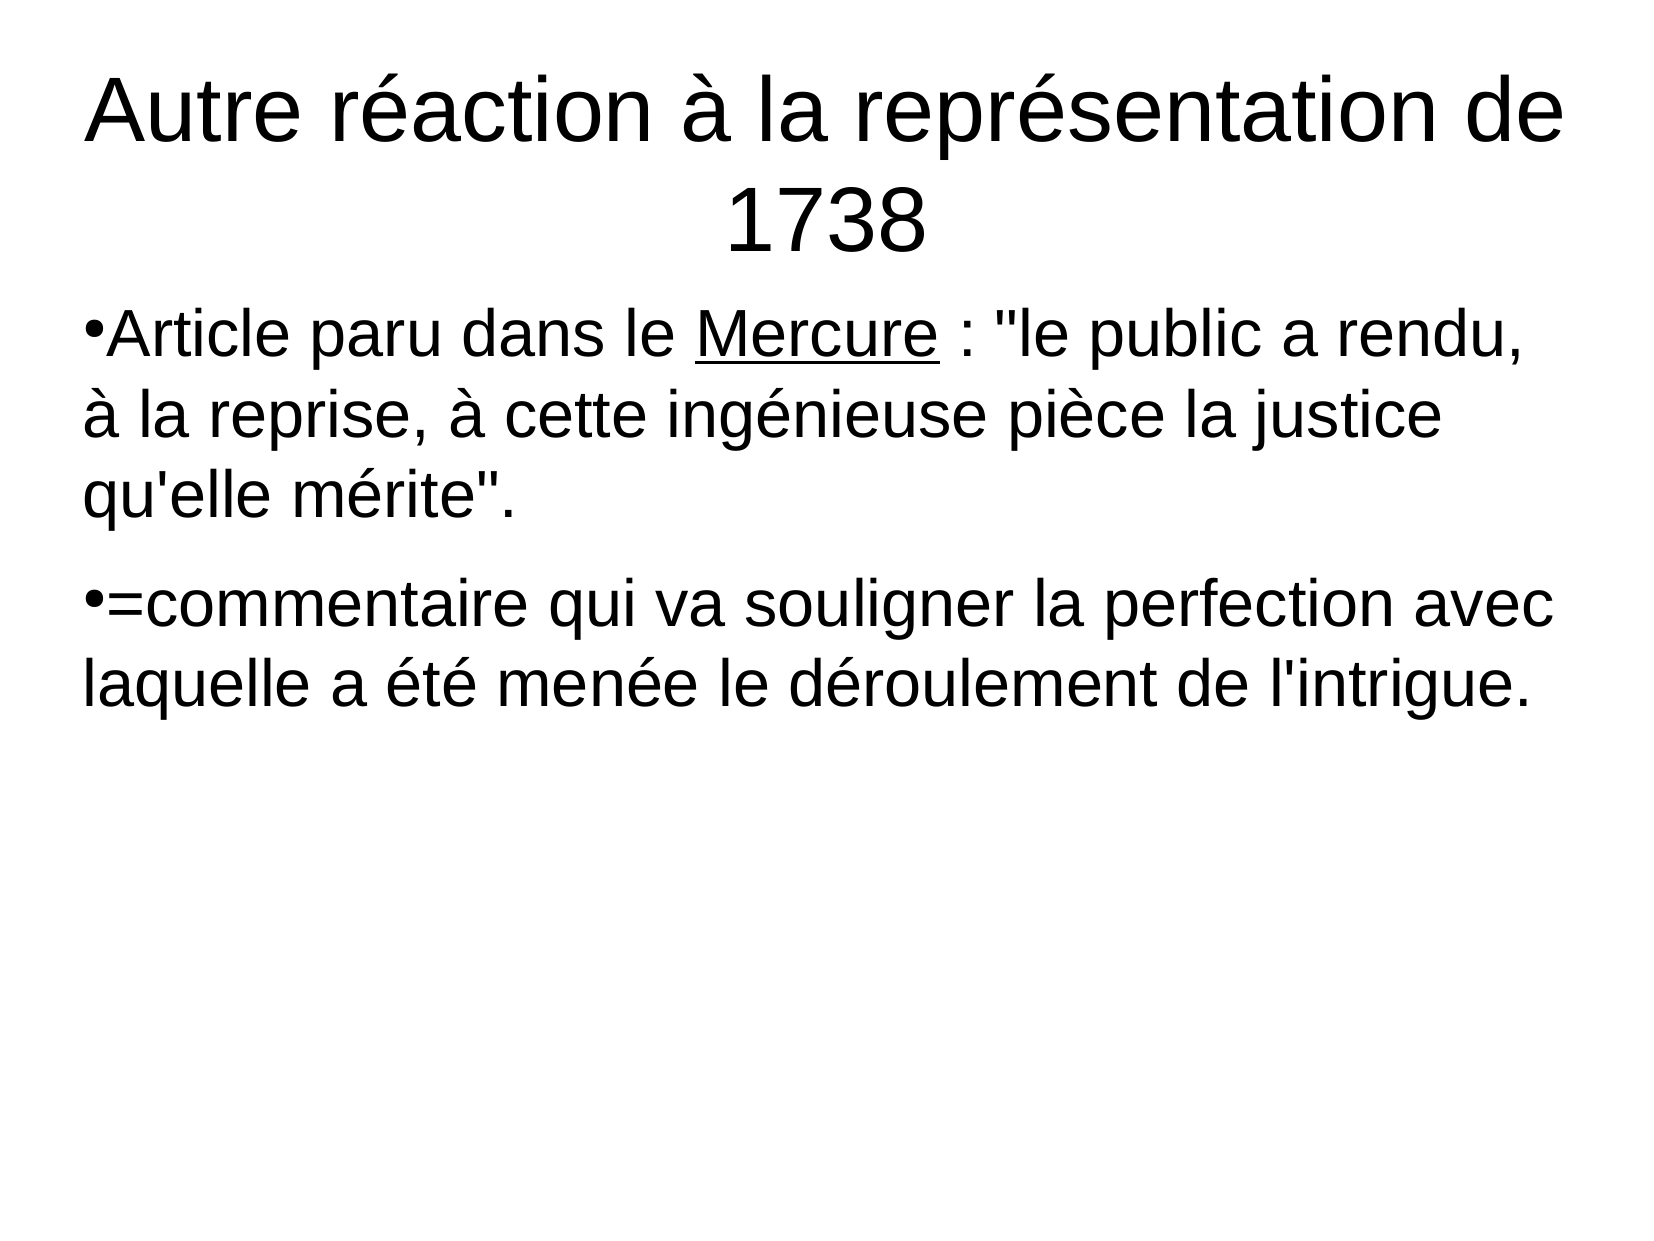

# Autre réaction à la représentation de 1738
Article paru dans le Mercure : "le public a rendu, à la reprise, à cette ingénieuse pièce la justice qu'elle mérite".
=commentaire qui va souligner la perfection avec laquelle a été menée le déroulement de l'intrigue.